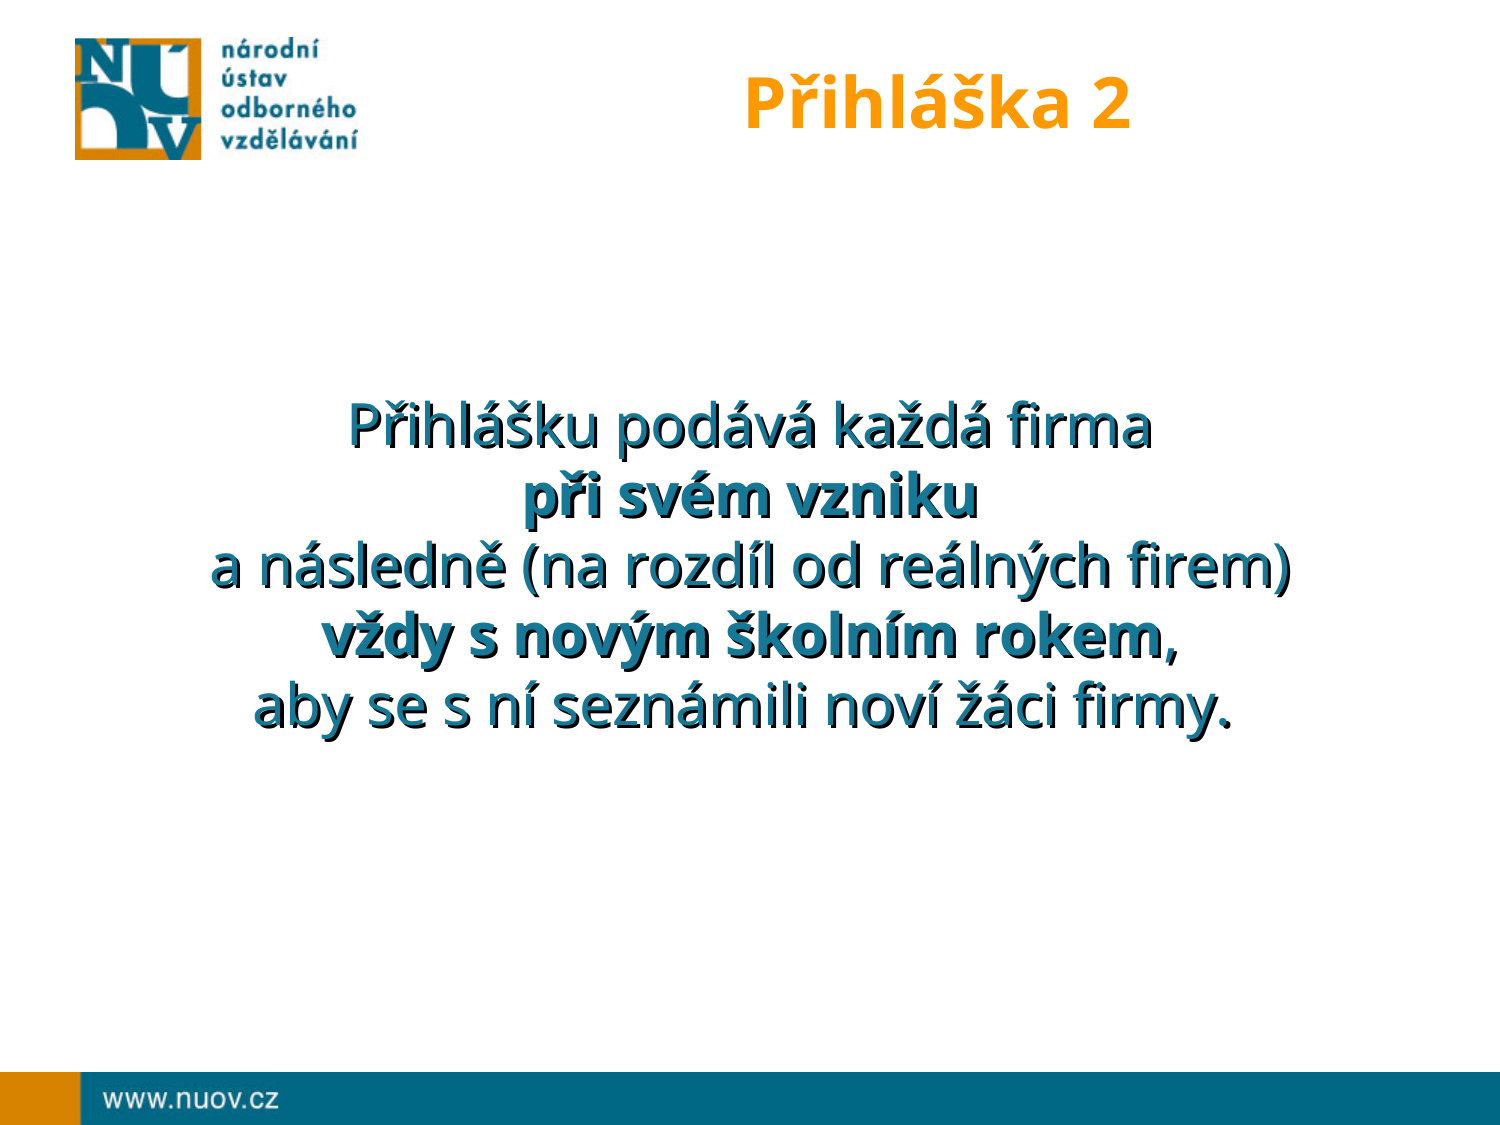

Přihláška 2
Přihlášku podává každá firma
při svém vzniku
a následně (na rozdíl od reálných firem)
vždy s novým školním rokem,
aby se s ní seznámili noví žáci firmy.